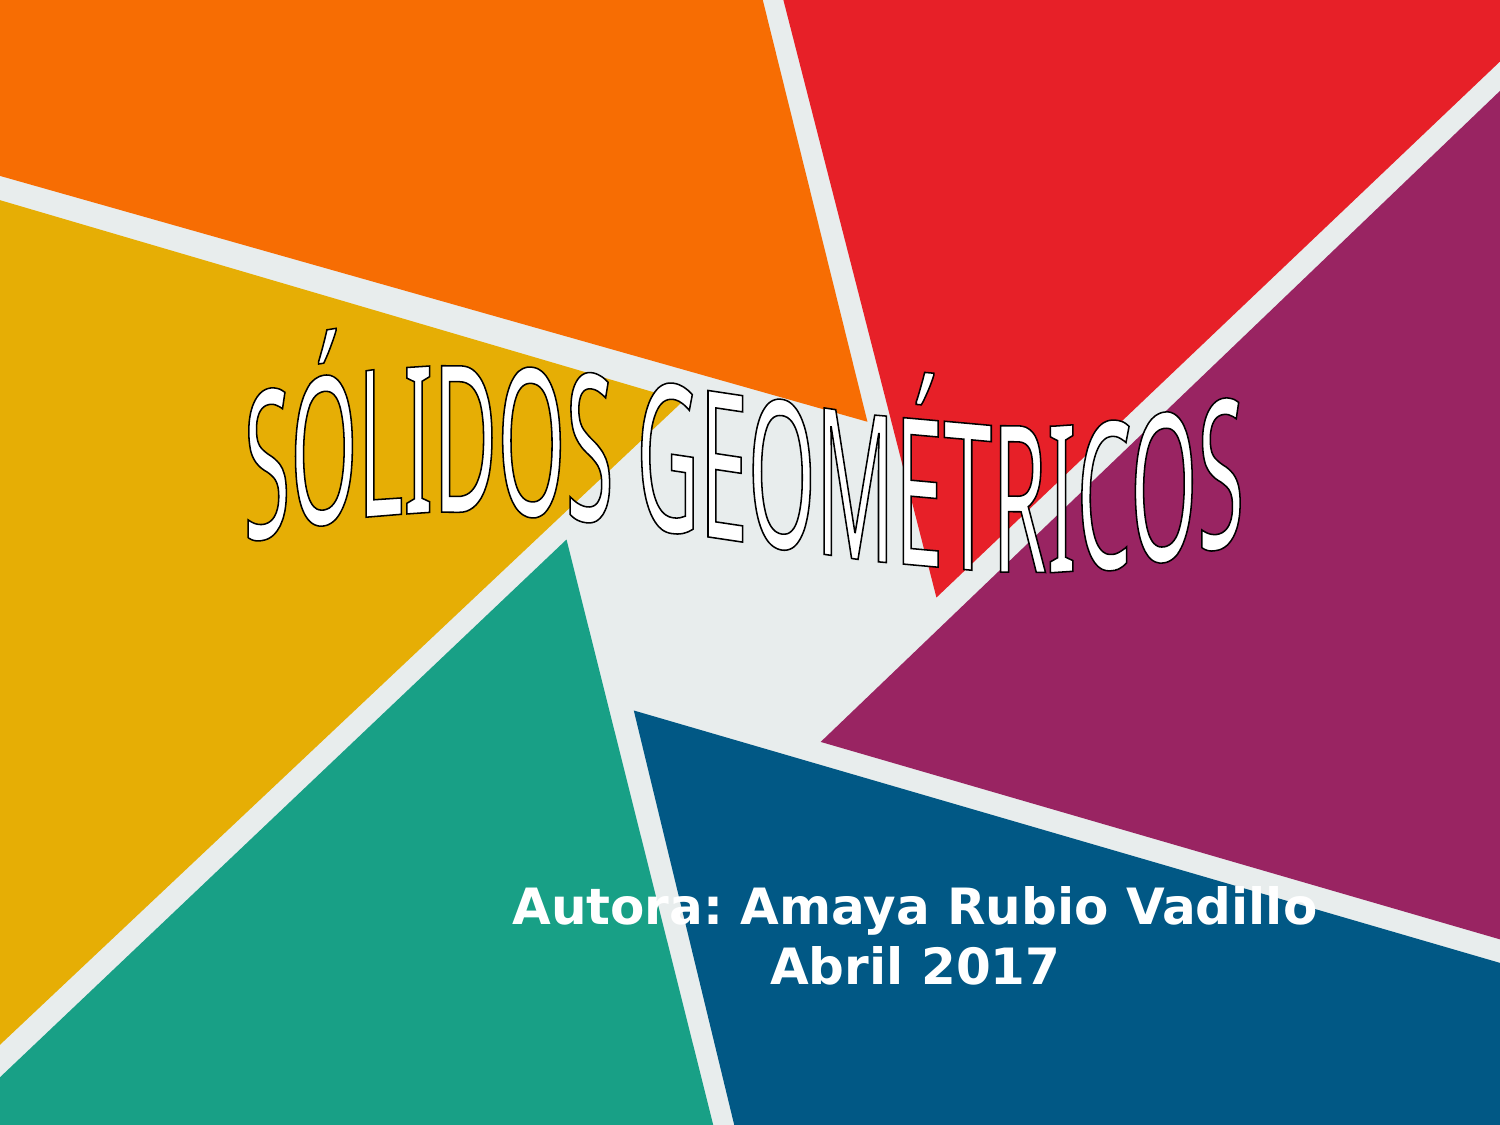

SÓLIDOS GEOMÉTRICOS
# Autora: Amaya Rubio Vadillo
Abril 2017